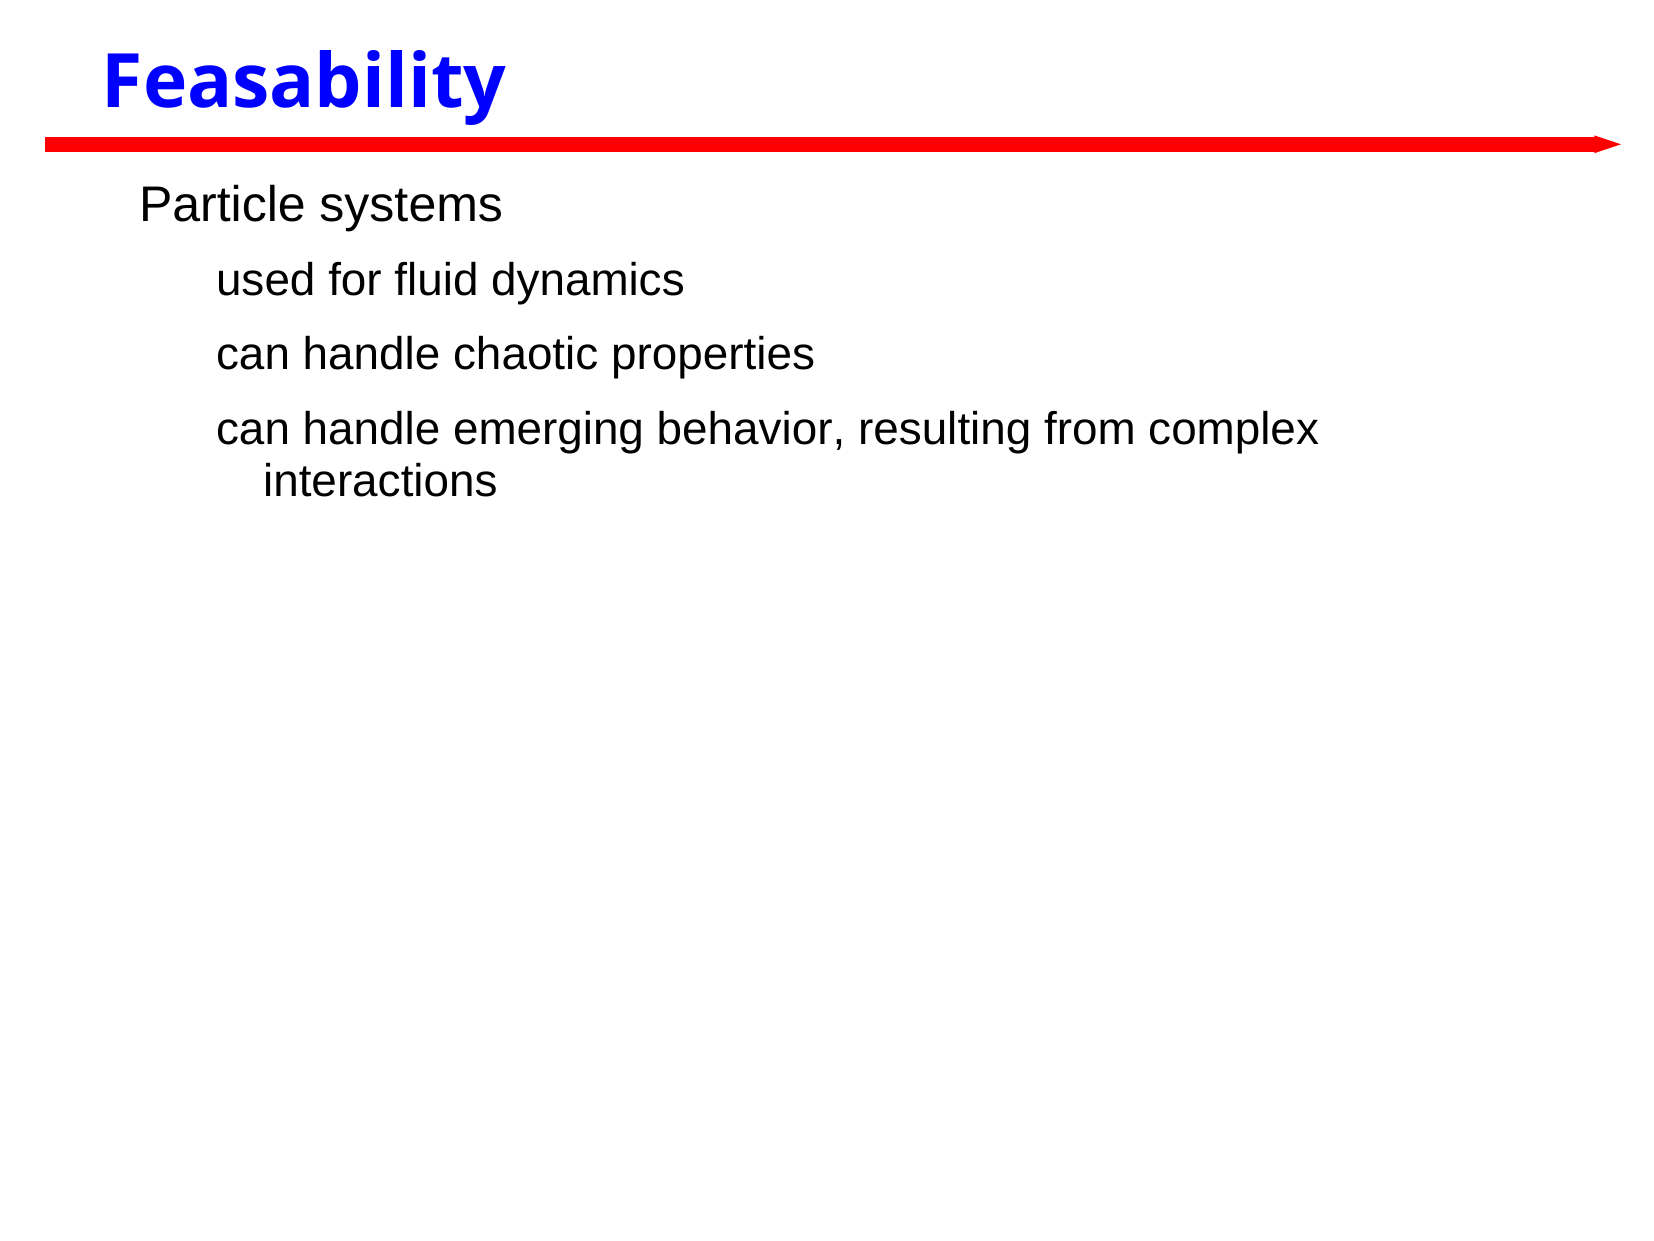

# Feasability
Particle systems
used for fluid dynamics
can handle chaotic properties
can handle emerging behavior, resulting from complex interactions